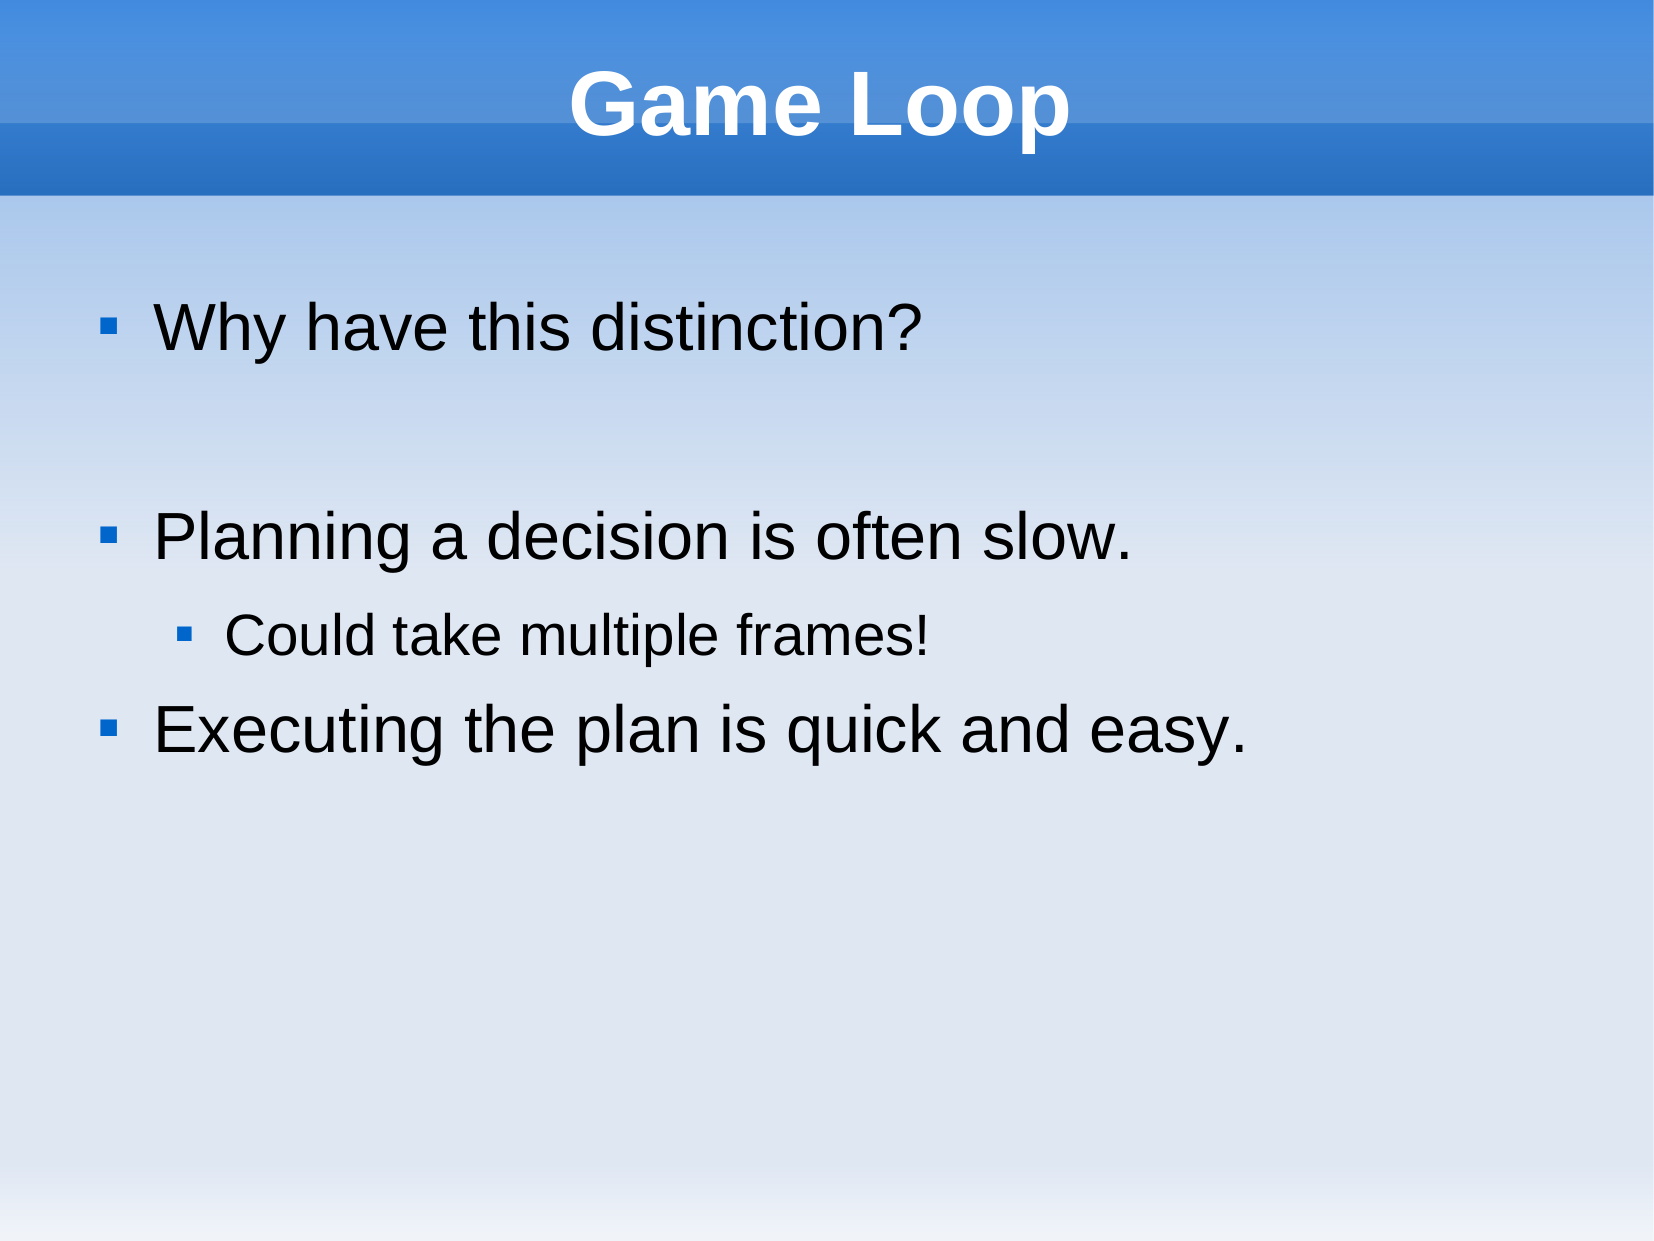

# Game Loop
Why have this distinction?
Planning a decision is often slow.
Could take multiple frames!
Executing the plan is quick and easy.